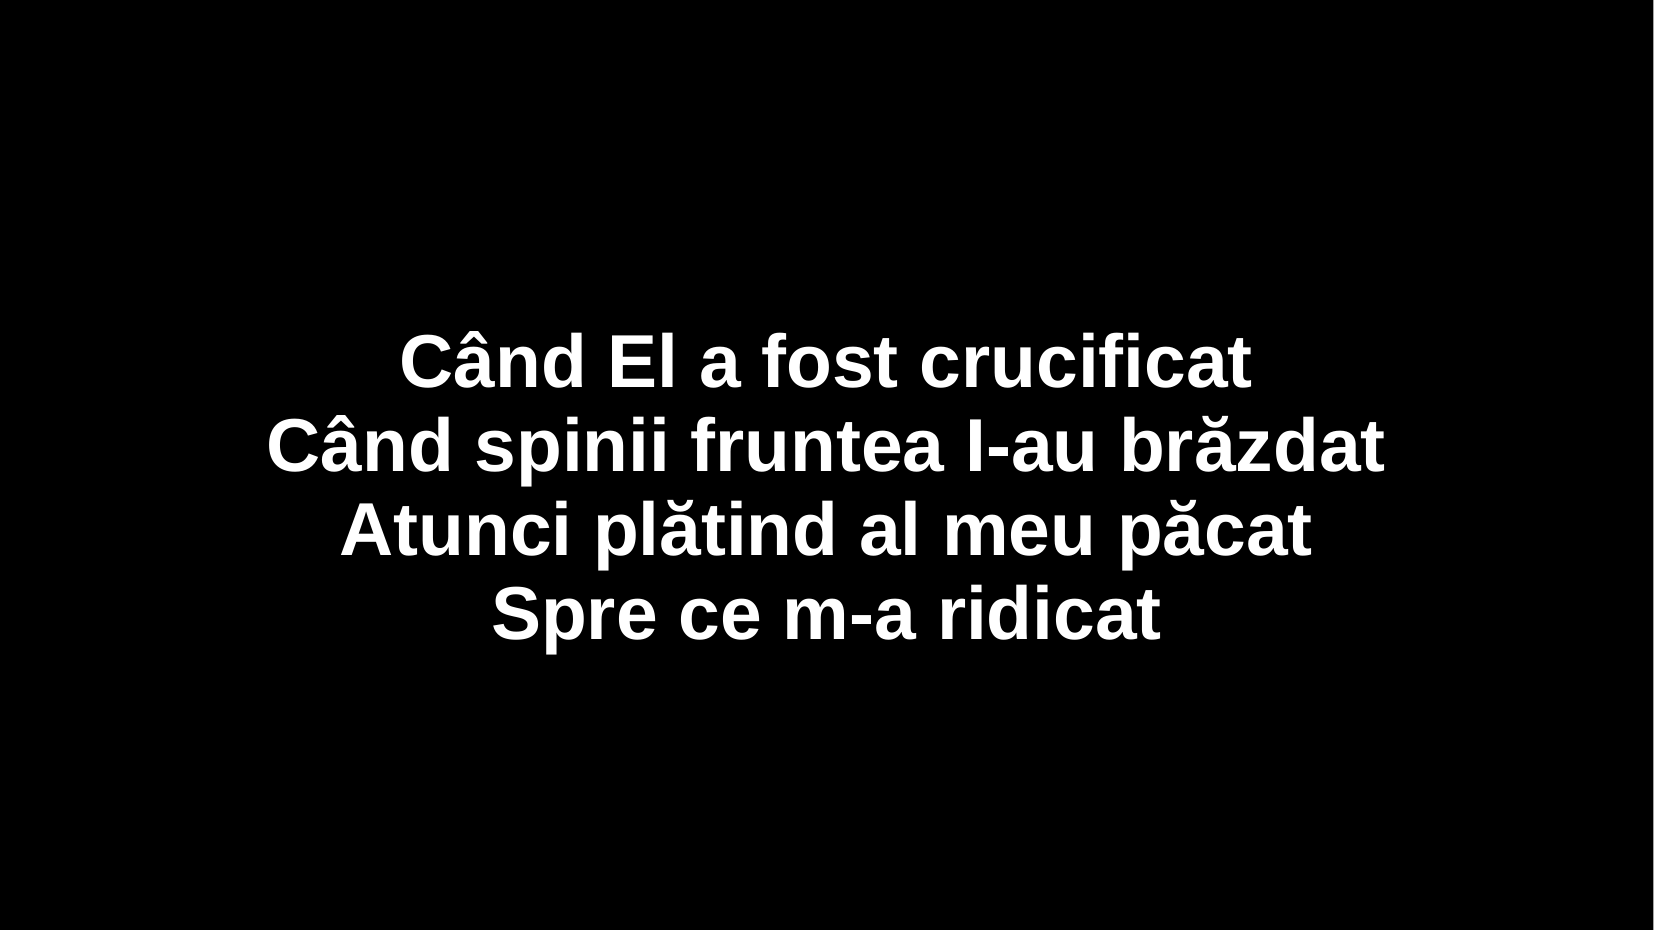

Când El a fost crucificat
Când spinii fruntea I-au brăzdat
Atunci plătind al meu păcat
Spre ce m-a ridicat